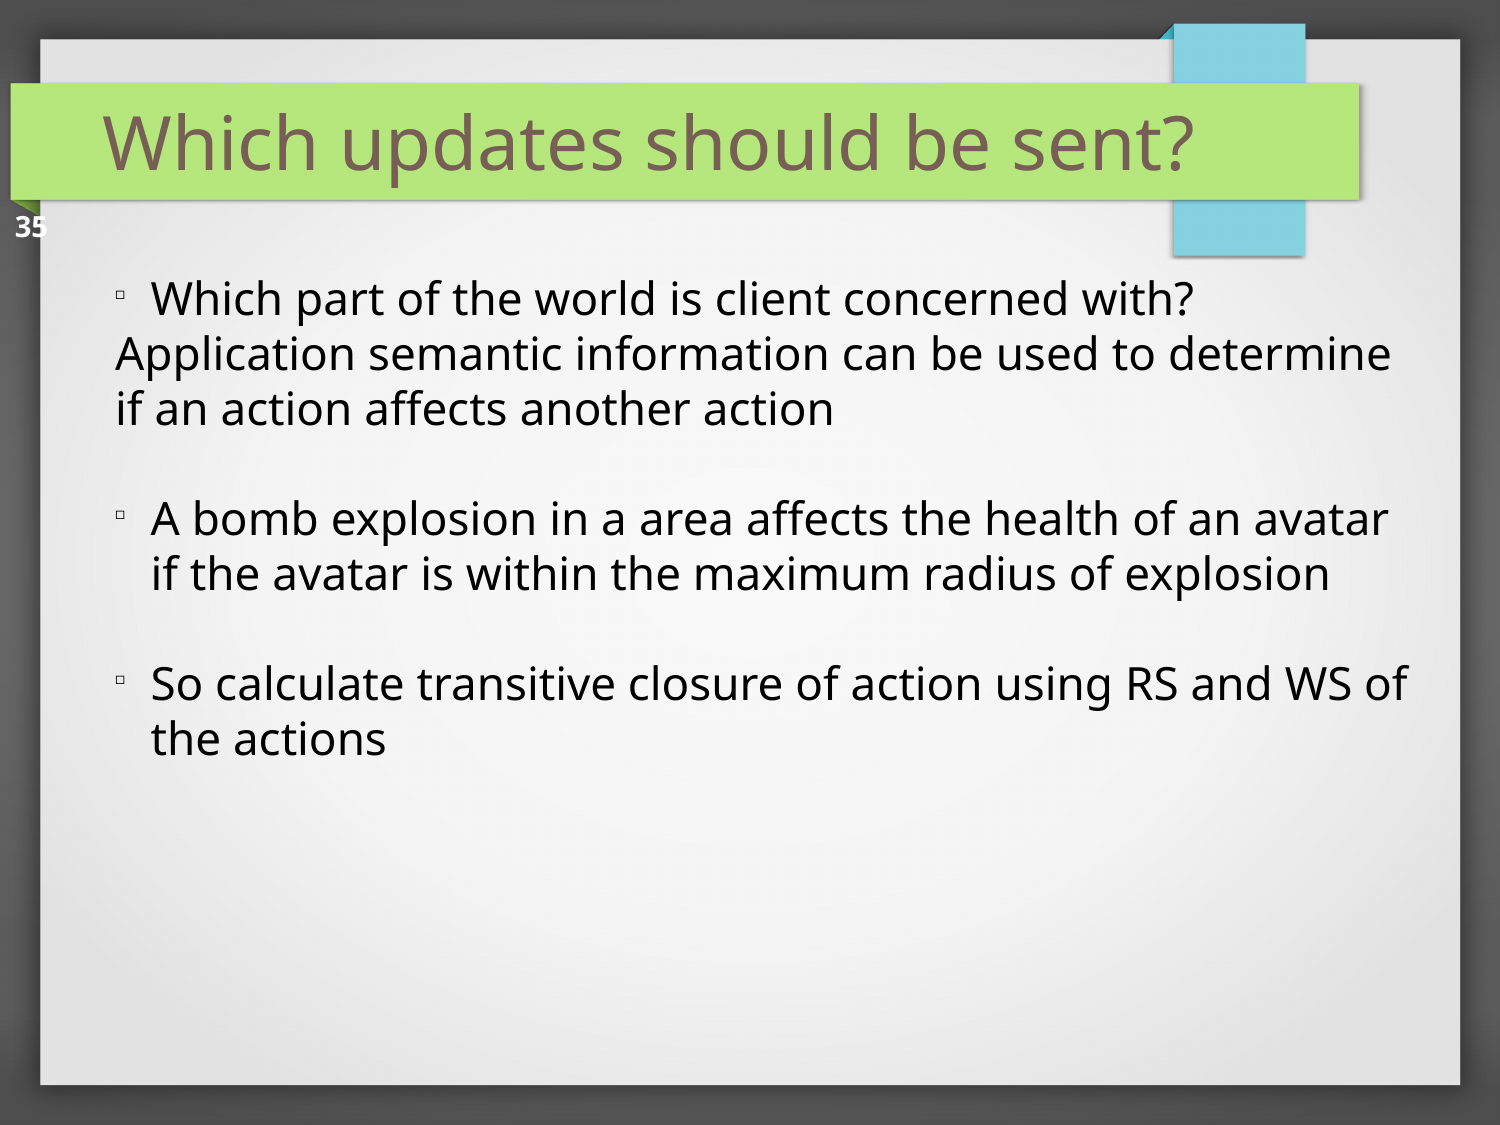

Which updates should be sent?
Which part of the world is client concerned with?
Application semantic information can be used to determine if an action affects another action
A bomb explosion in a area affects the health of an avatar if the avatar is within the maximum radius of explosion
So calculate transitive closure of action using RS and WS of the actions